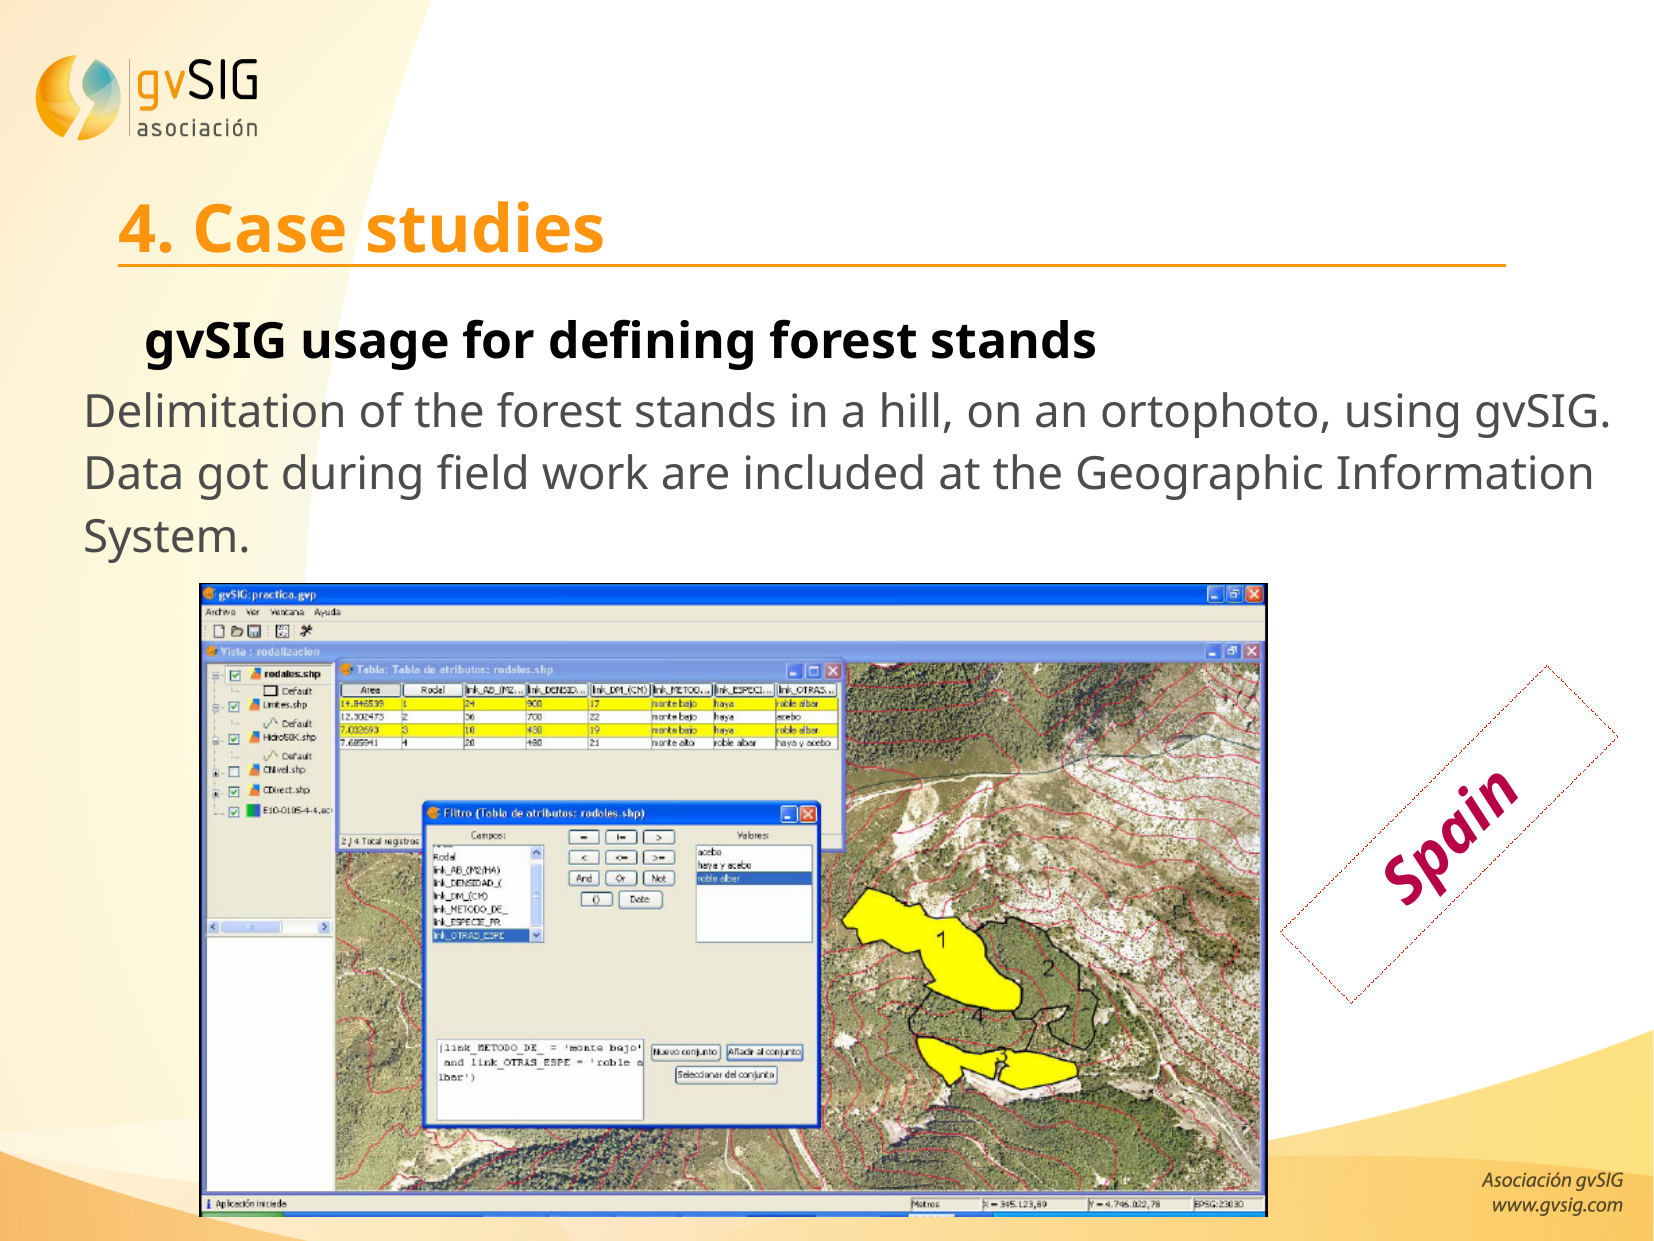

# 4. Case studies
gvSIG usage for defining forest stands
Delimitation of the forest stands in a hill, on an ortophoto, using gvSIG. Data got during field work are included at the Geographic Information System.
Spain